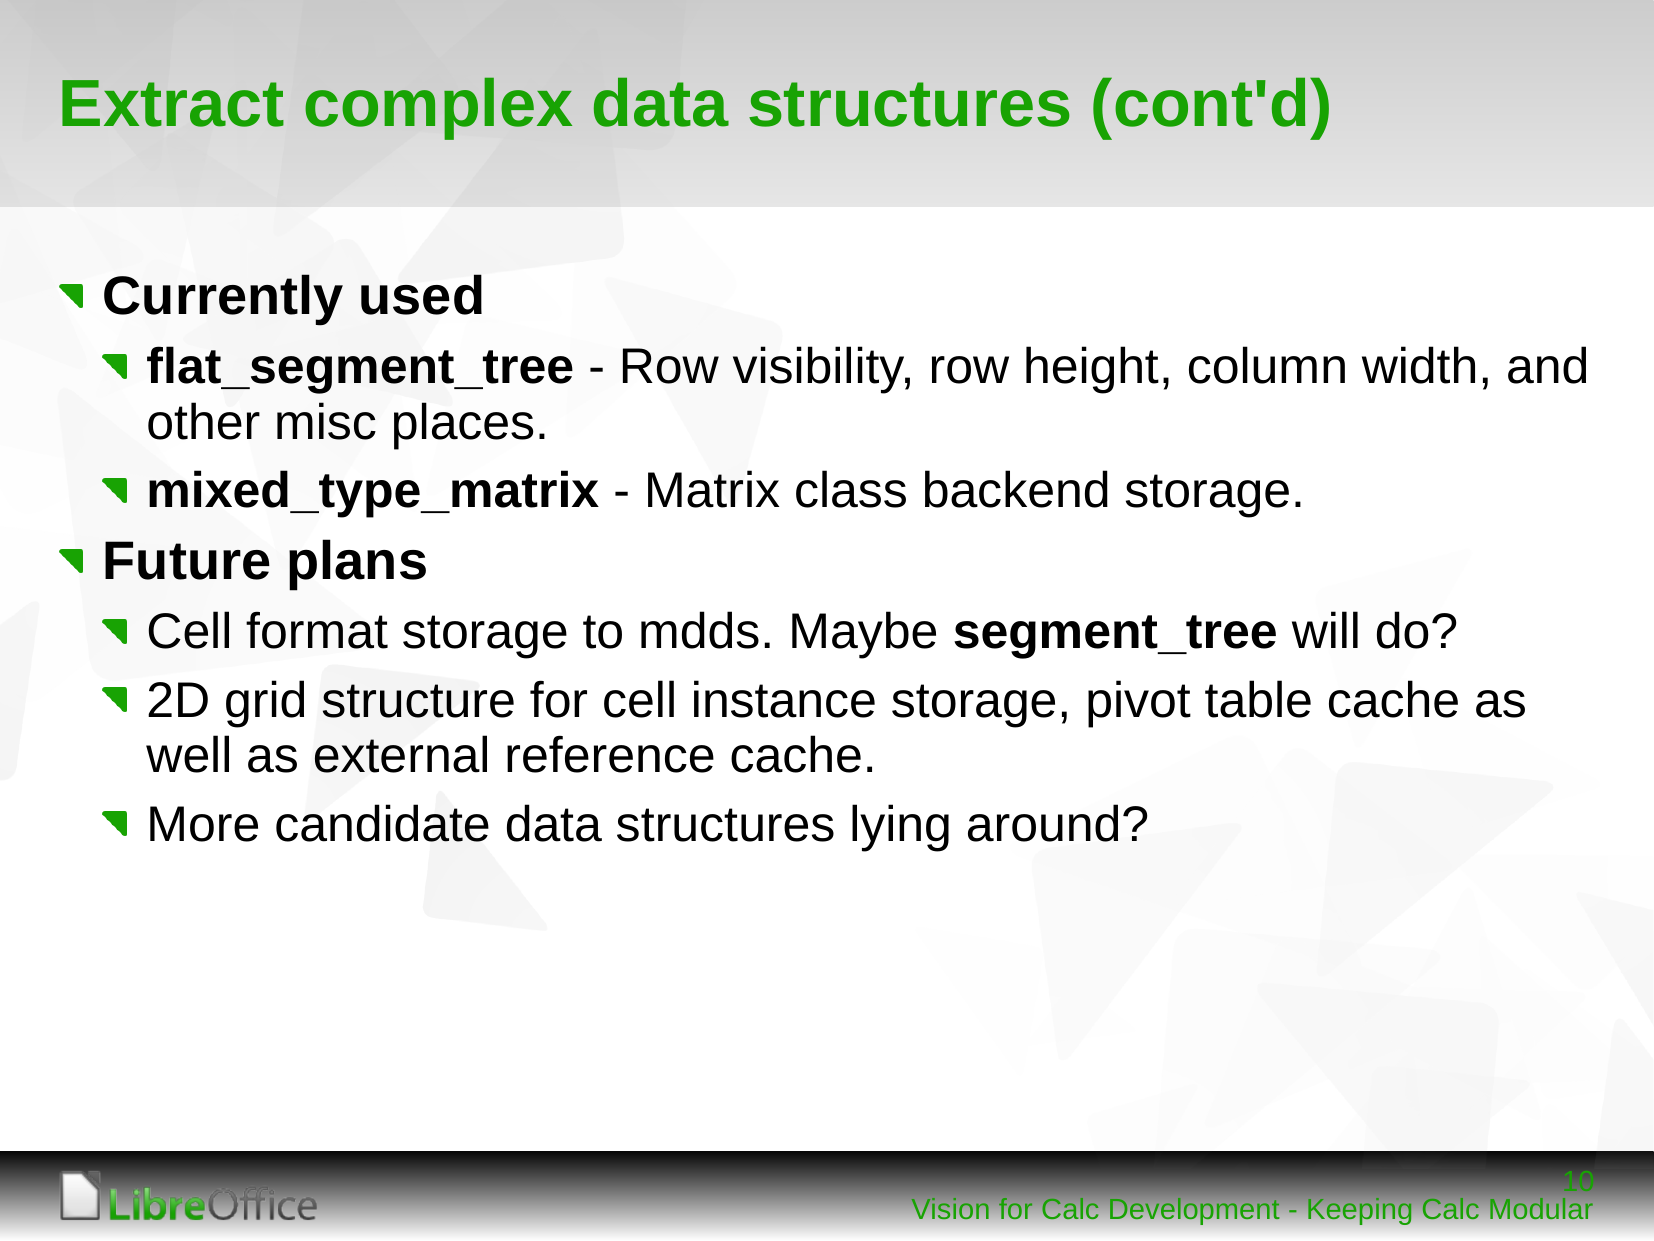

# Extract complex data structures (cont'd)
Currently used
flat_segment_tree - Row visibility, row height, column width, and other misc places.
mixed_type_matrix - Matrix class backend storage.
Future plans
Cell format storage to mdds. Maybe segment_tree will do?
2D grid structure for cell instance storage, pivot table cache as well as external reference cache.
More candidate data structures lying around?
10
Vision for Calc Development - Keeping Calc Modular